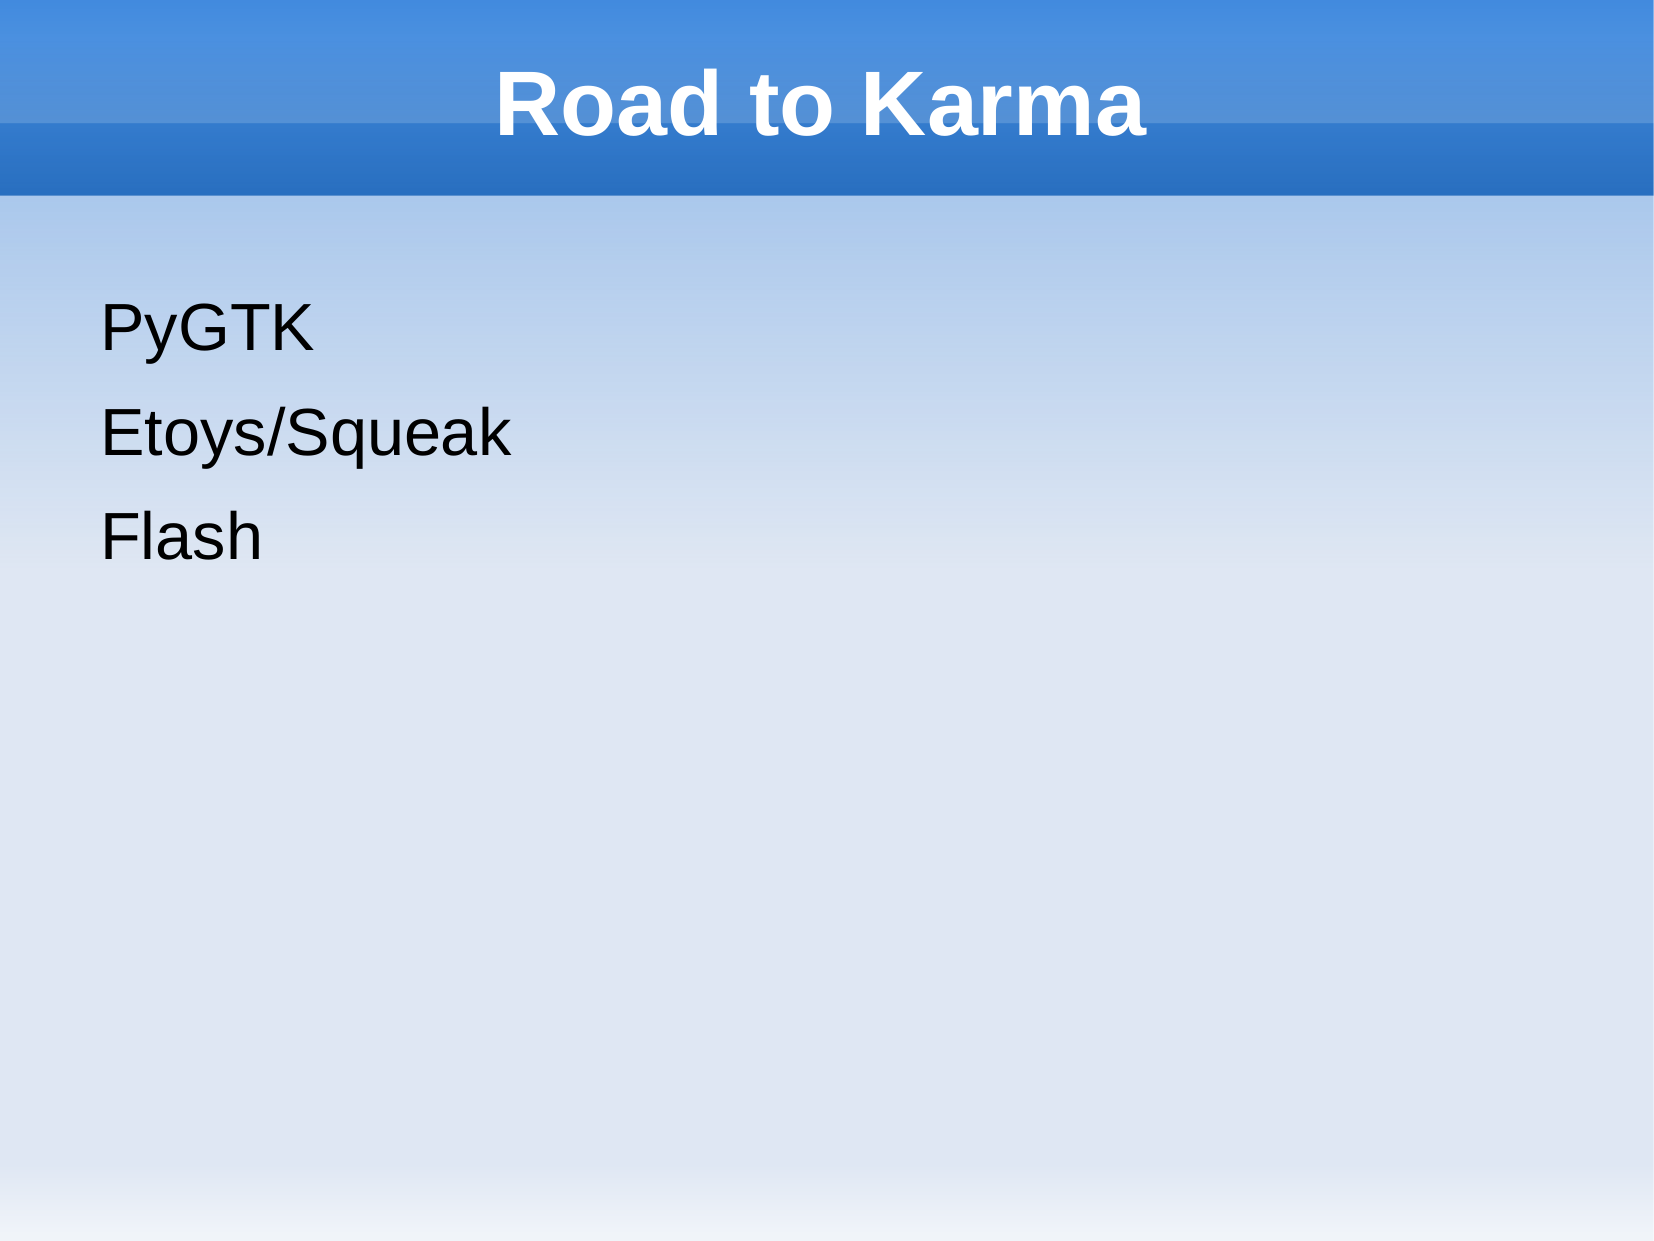

# Road to Karma
PyGTK
Etoys/Squeak
Flash